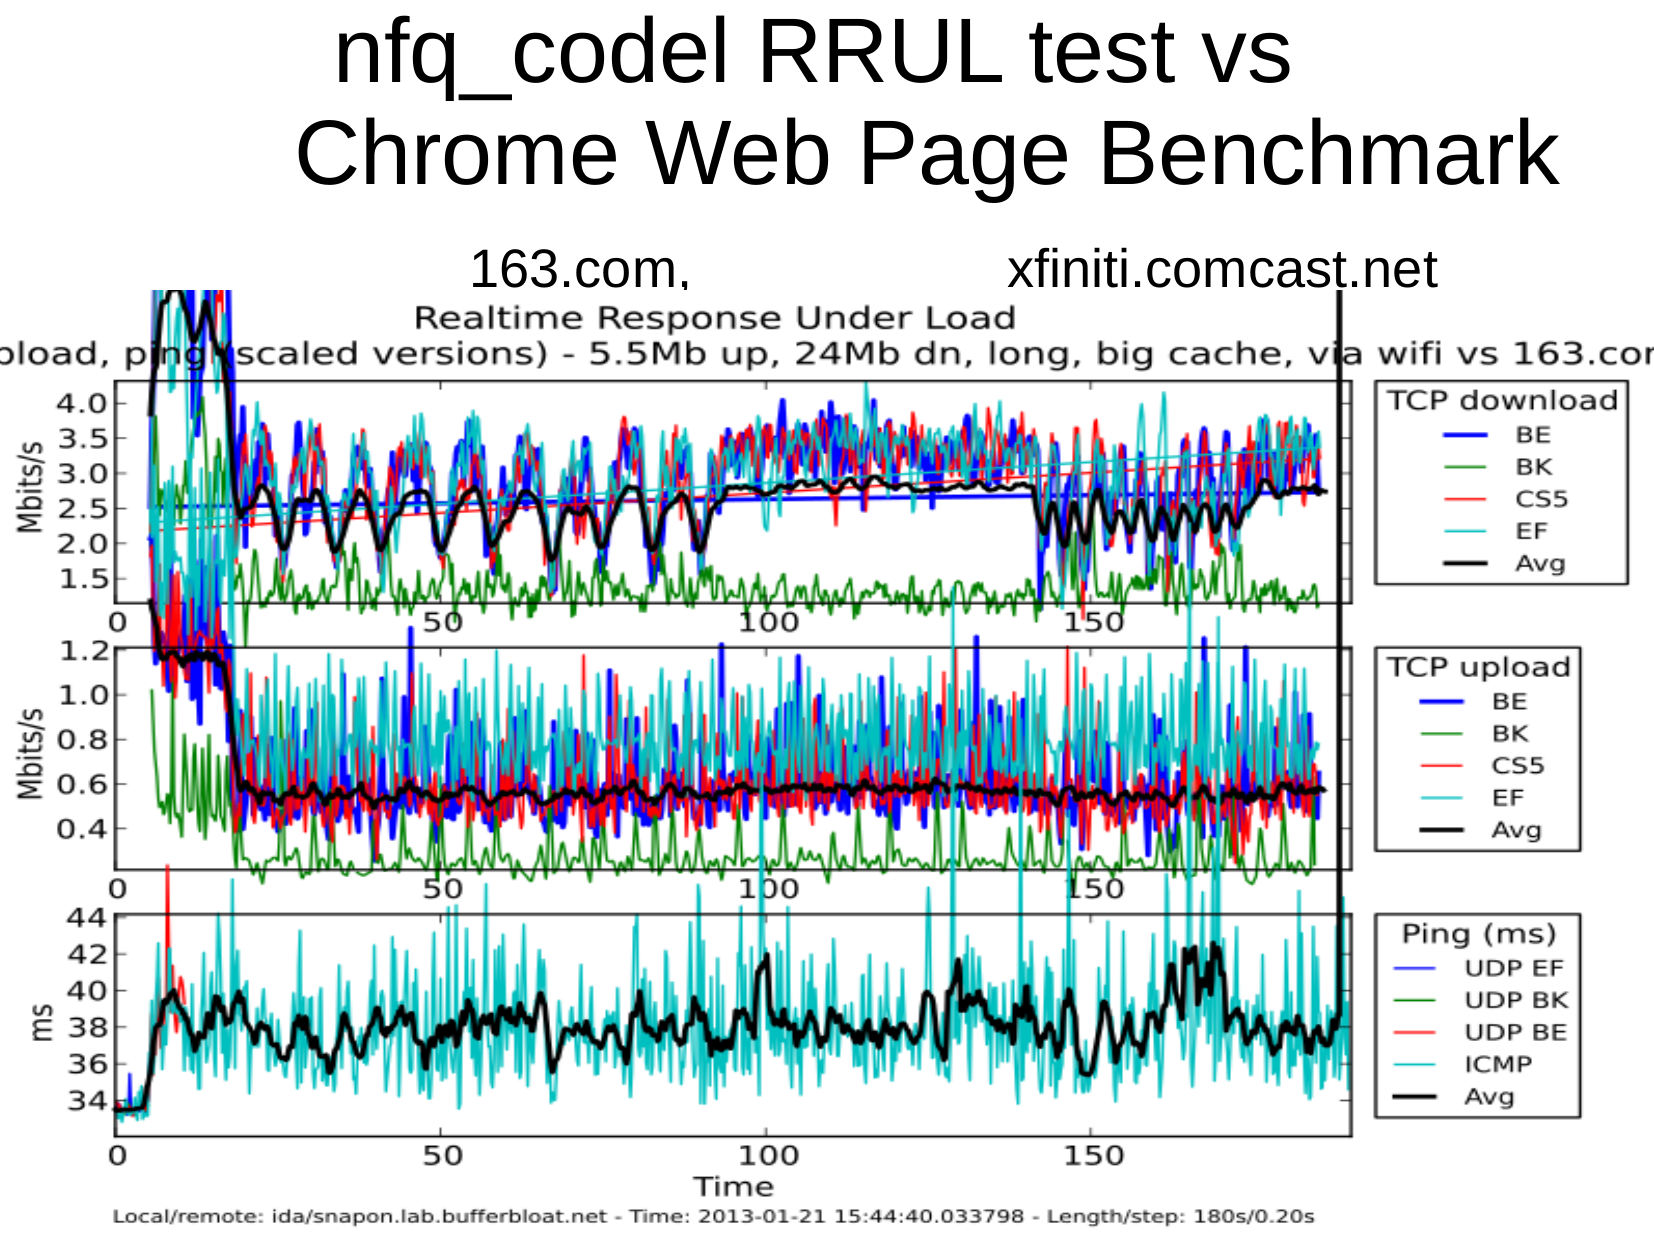

# nfq_codel RRUL test vs Chrome Web Page Benchmark 163.com, xfiniti.comcast.net